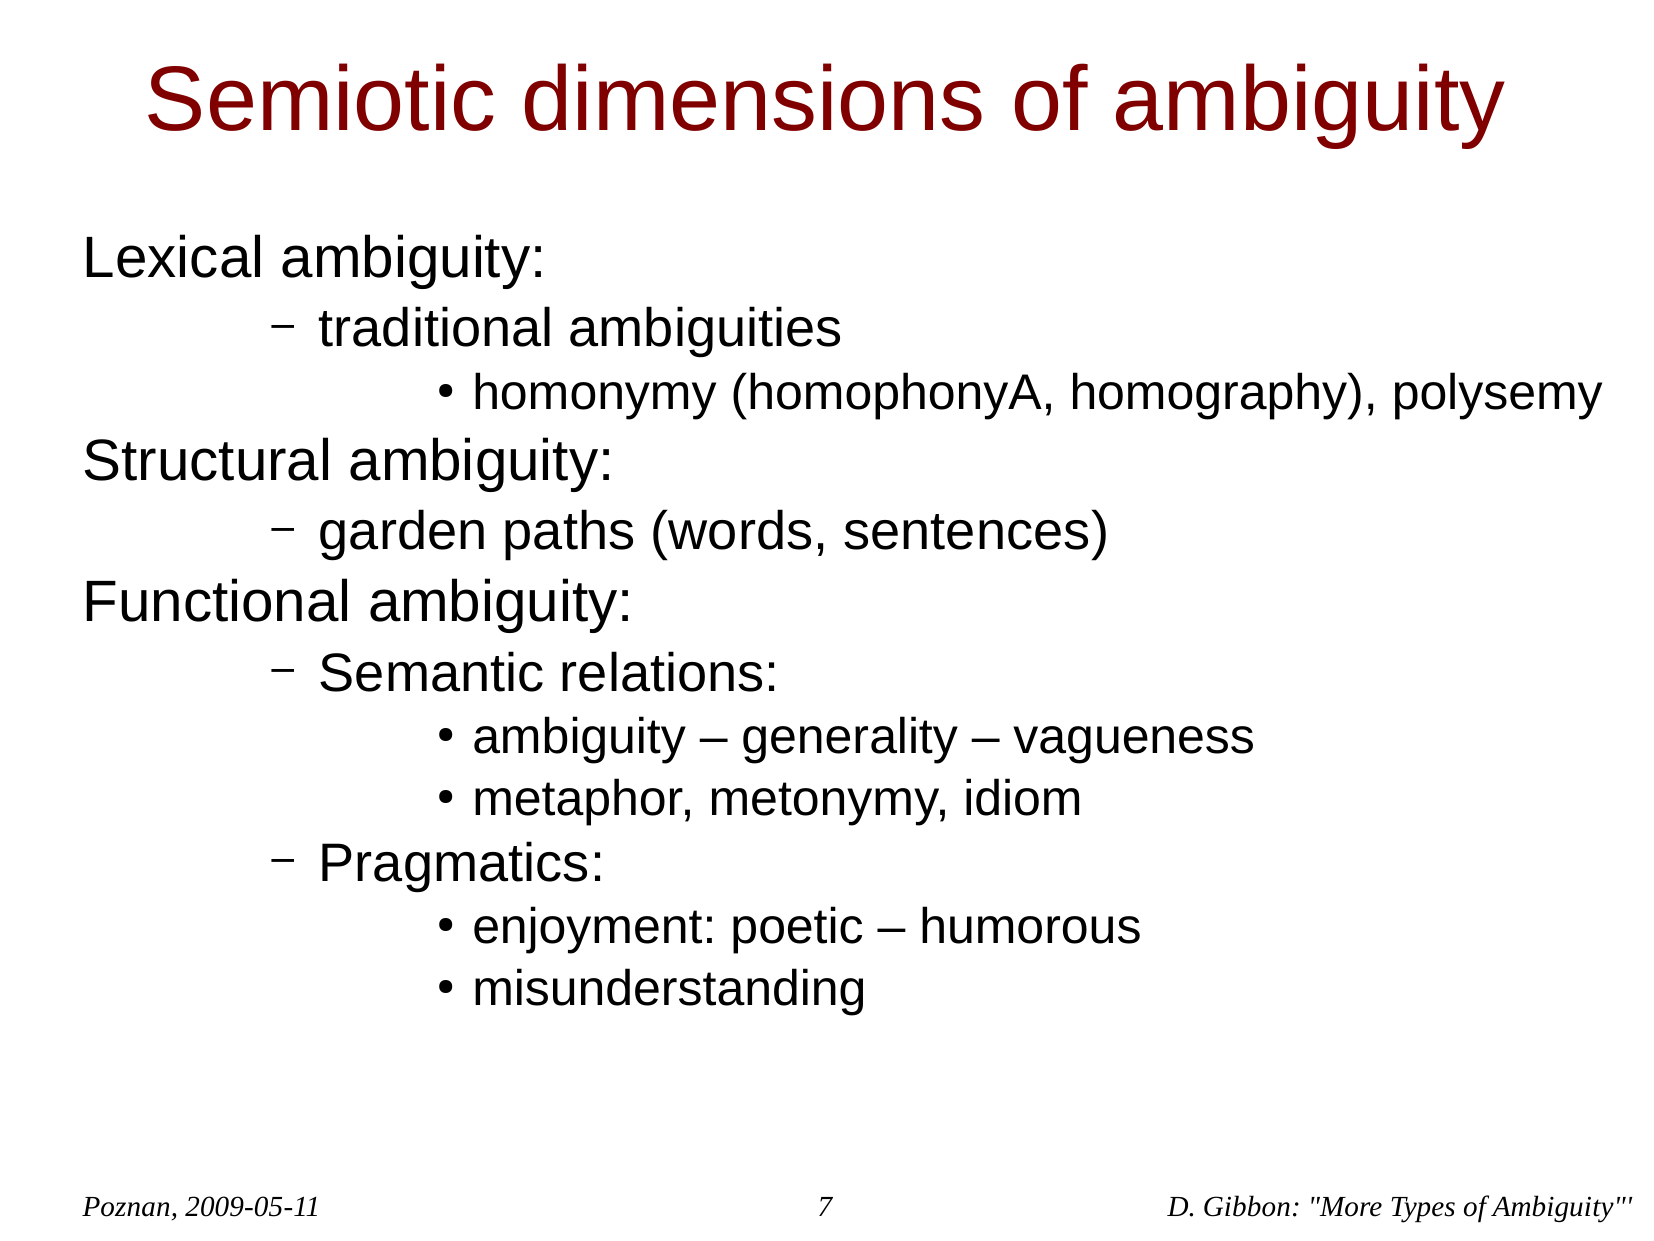

# Semiotic dimensions of ambiguity
Lexical ambiguity:
traditional ambiguities
homonymy (homophonyA, homography), polysemy
Structural ambiguity:
garden paths (words, sentences)
Functional ambiguity:
Semantic relations:
ambiguity – generality – vagueness
metaphor, metonymy, idiom
Pragmatics:
enjoyment: poetic – humorous
misunderstanding
Poznan, 2009-05-11
7
D. Gibbon: "More Types of Ambiguity"'